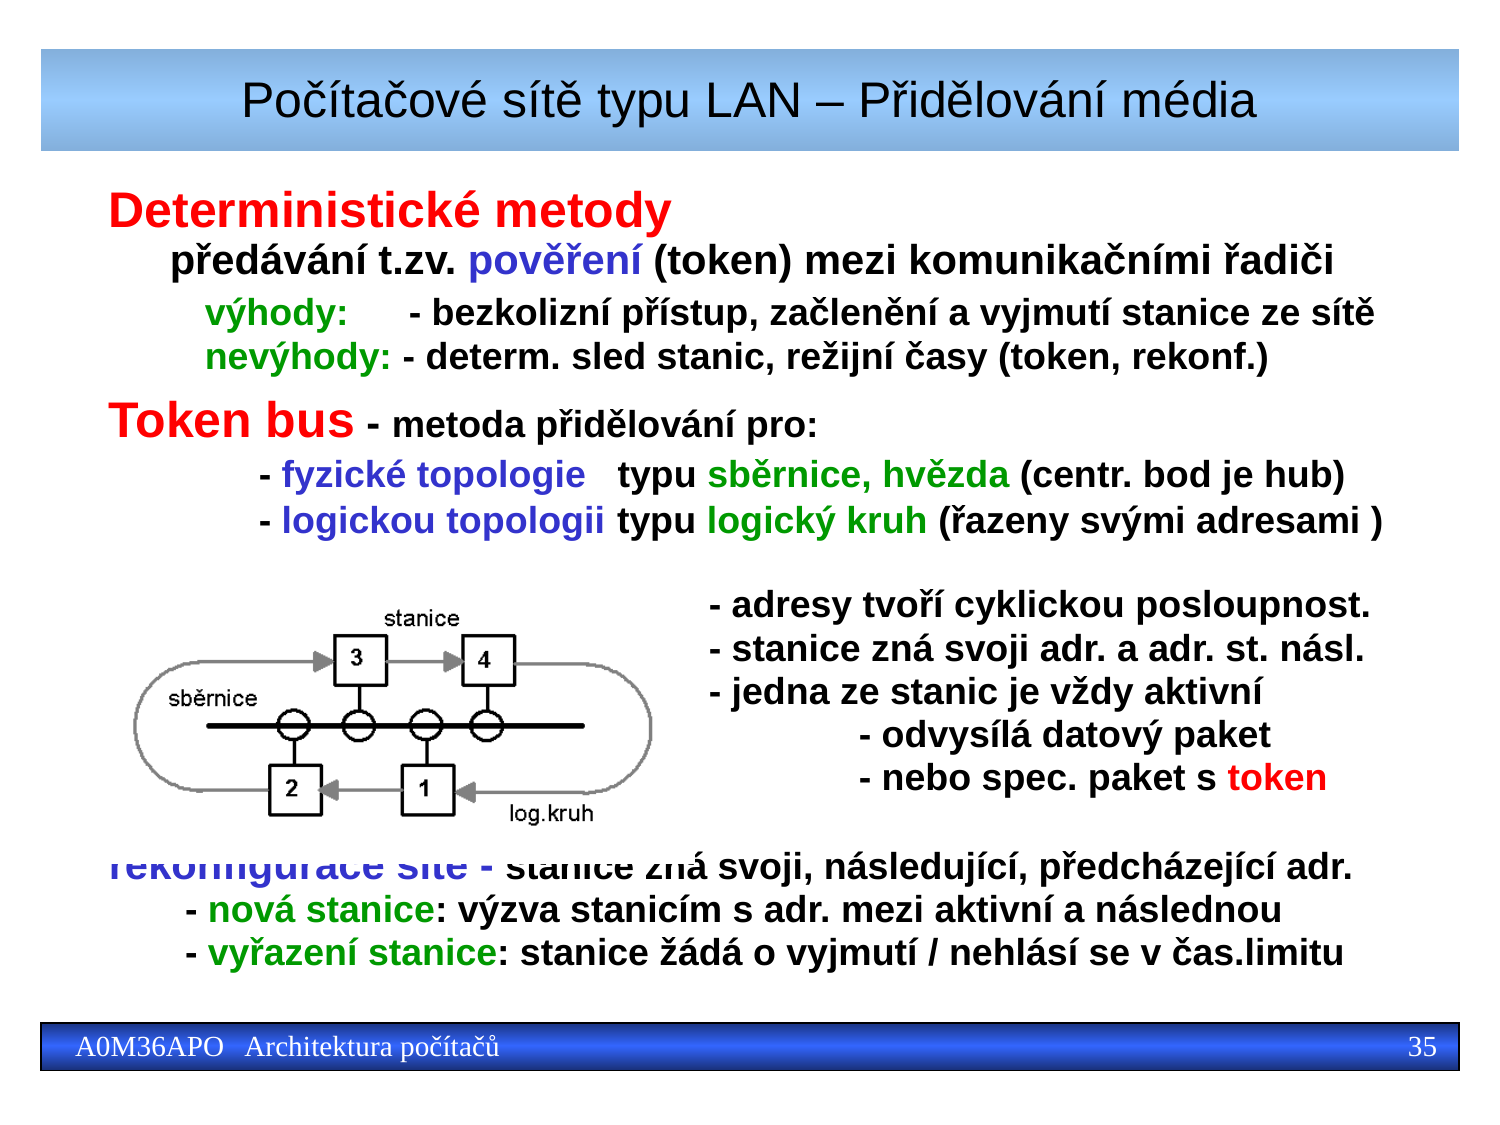

# Počítačové sítě typu LAN – Přidělování média
Deterministické metody
 předávání t.zv. pověření (token) mezi komunikačními řadiči
	výhody:	- bezkolizní přístup, začlenění a vyjmutí stanice ze sítě
nevýhody: - determ. sled stanic, režijní časy (token, rekonf.)
Token bus - metoda přidělování pro:
	- fyzické topologie typu sběrnice, hvězda (centr. bod je hub)
		- logickou topologii typu logický kruh (řazeny svými adresami )
					- adresy tvoří cyklickou posloupnost.
					- stanice zná svoji adr. a adr. st. násl.
					- jedna ze stanic je vždy aktivní
						- odvysílá datový paket
						- nebo spec. paket s token
rekonfigurace sítě - stanice zná svoji, následující, předcházející adr.
 - nová stanice: výzva stanicím s adr. mezi aktivní a následnou
 - vyřazení stanice: stanice žádá o vyjmutí / nehlásí se v čas.limitu
A0M36APO Architektura počítačů
35